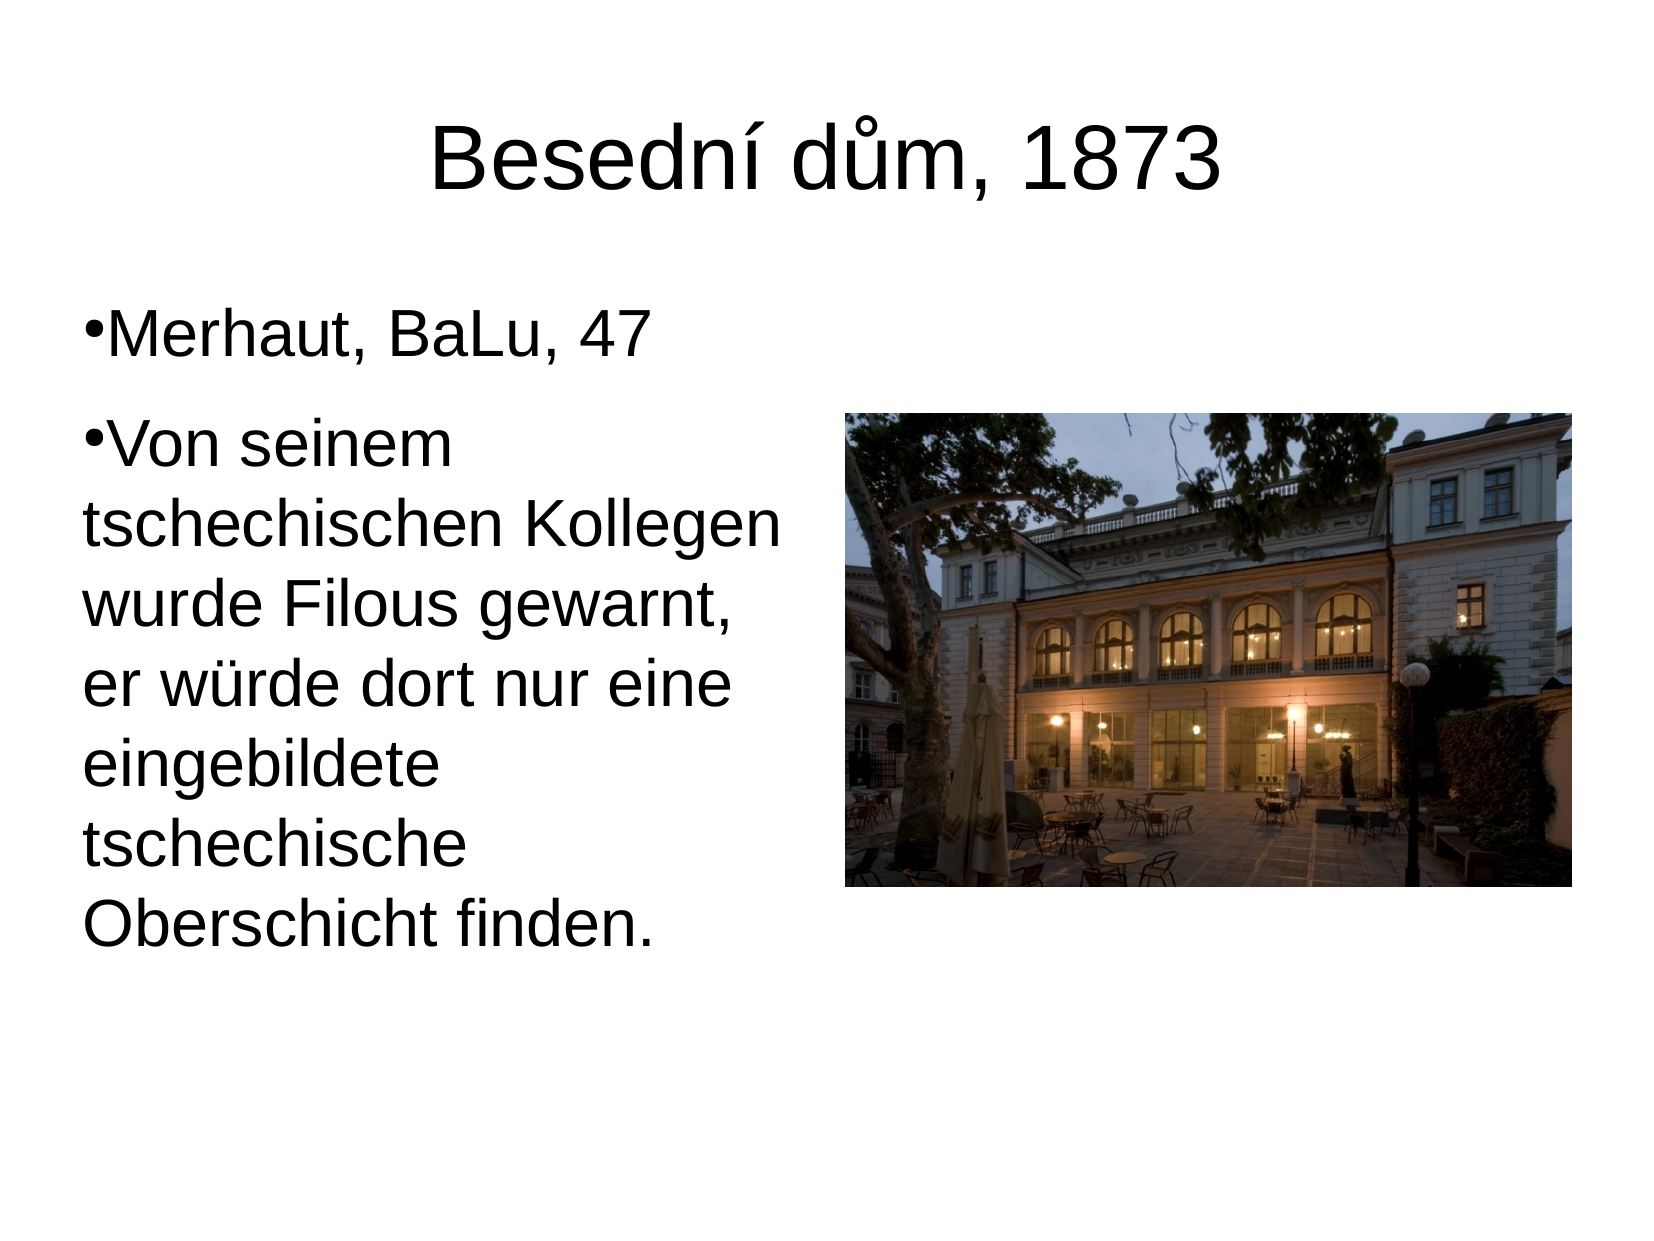

# Besední dům, 1873
Merhaut, BaLu, 47
Von seinem tschechischen Kollegen wurde Filous gewarnt, er würde dort nur eine eingebildete tschechische Oberschicht finden.